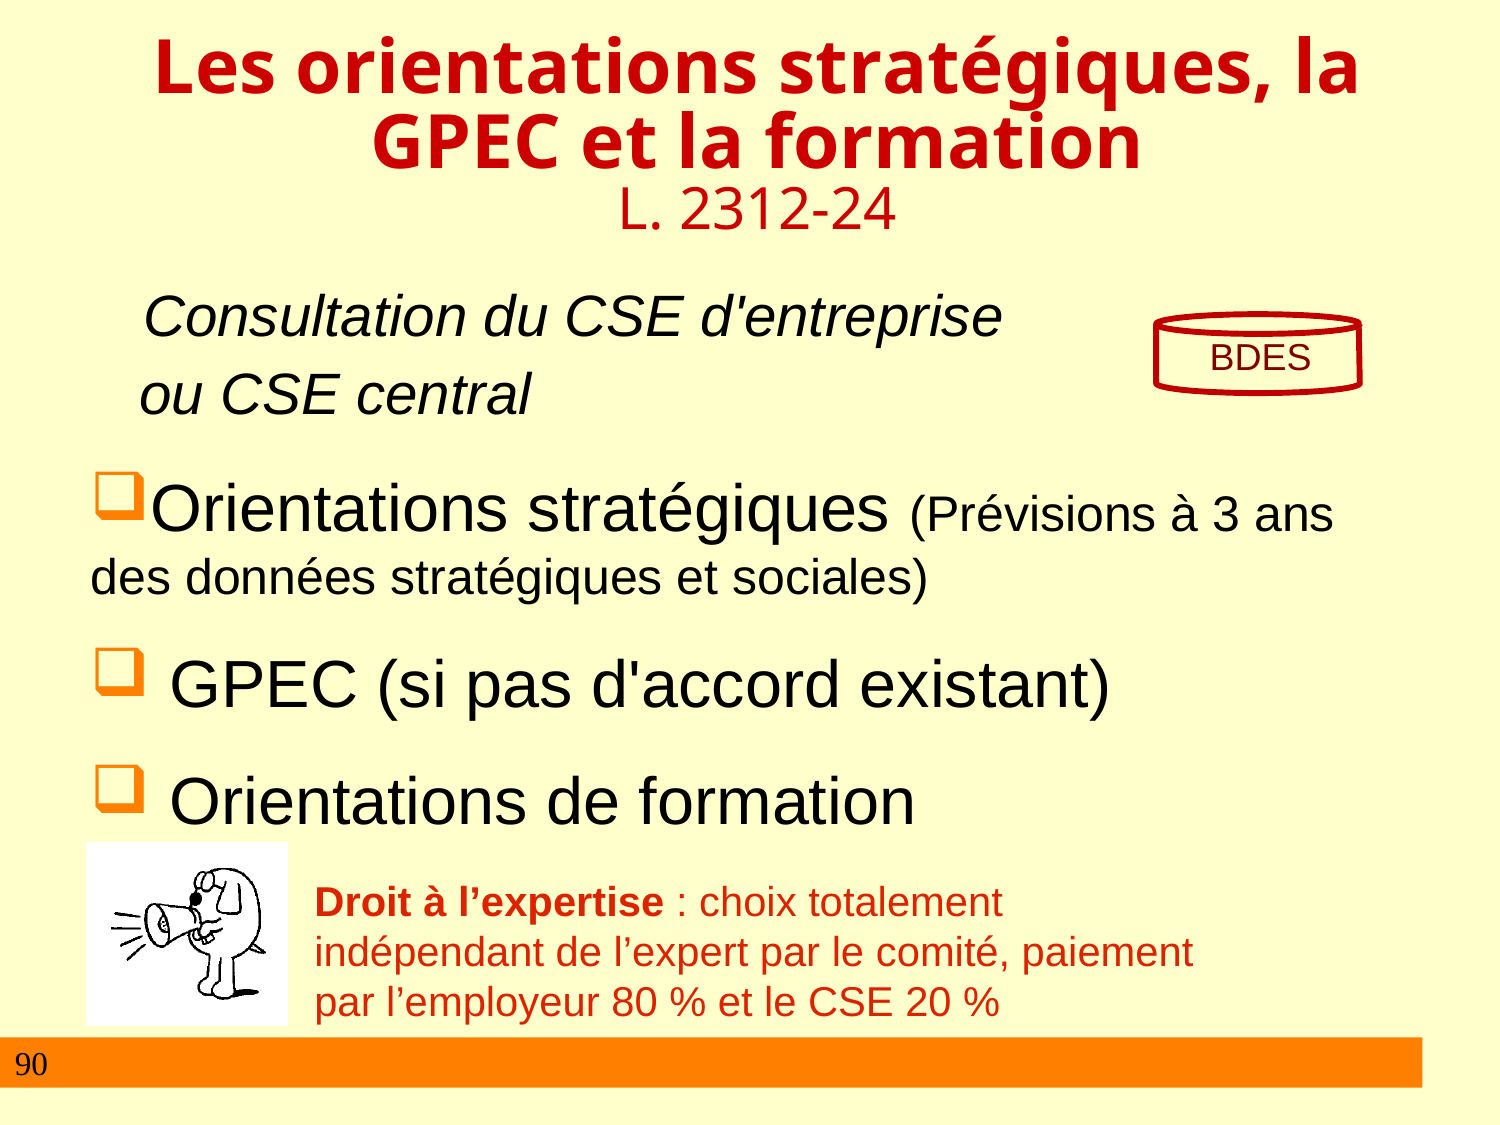

# Les orientations stratégiques, la GPEC et la formation L. 2312-24
Consultation du CSE d'entreprise
 ou CSE central
Orientations stratégiques (Prévisions à 3 ans des données stratégiques et sociales)
 GPEC (si pas d'accord existant)
 Orientations de formation
BDES
Droit à l’expertise : choix totalement indépendant de l’expert par le comité, paiement par l’employeur 80 % et le CSE 20 %